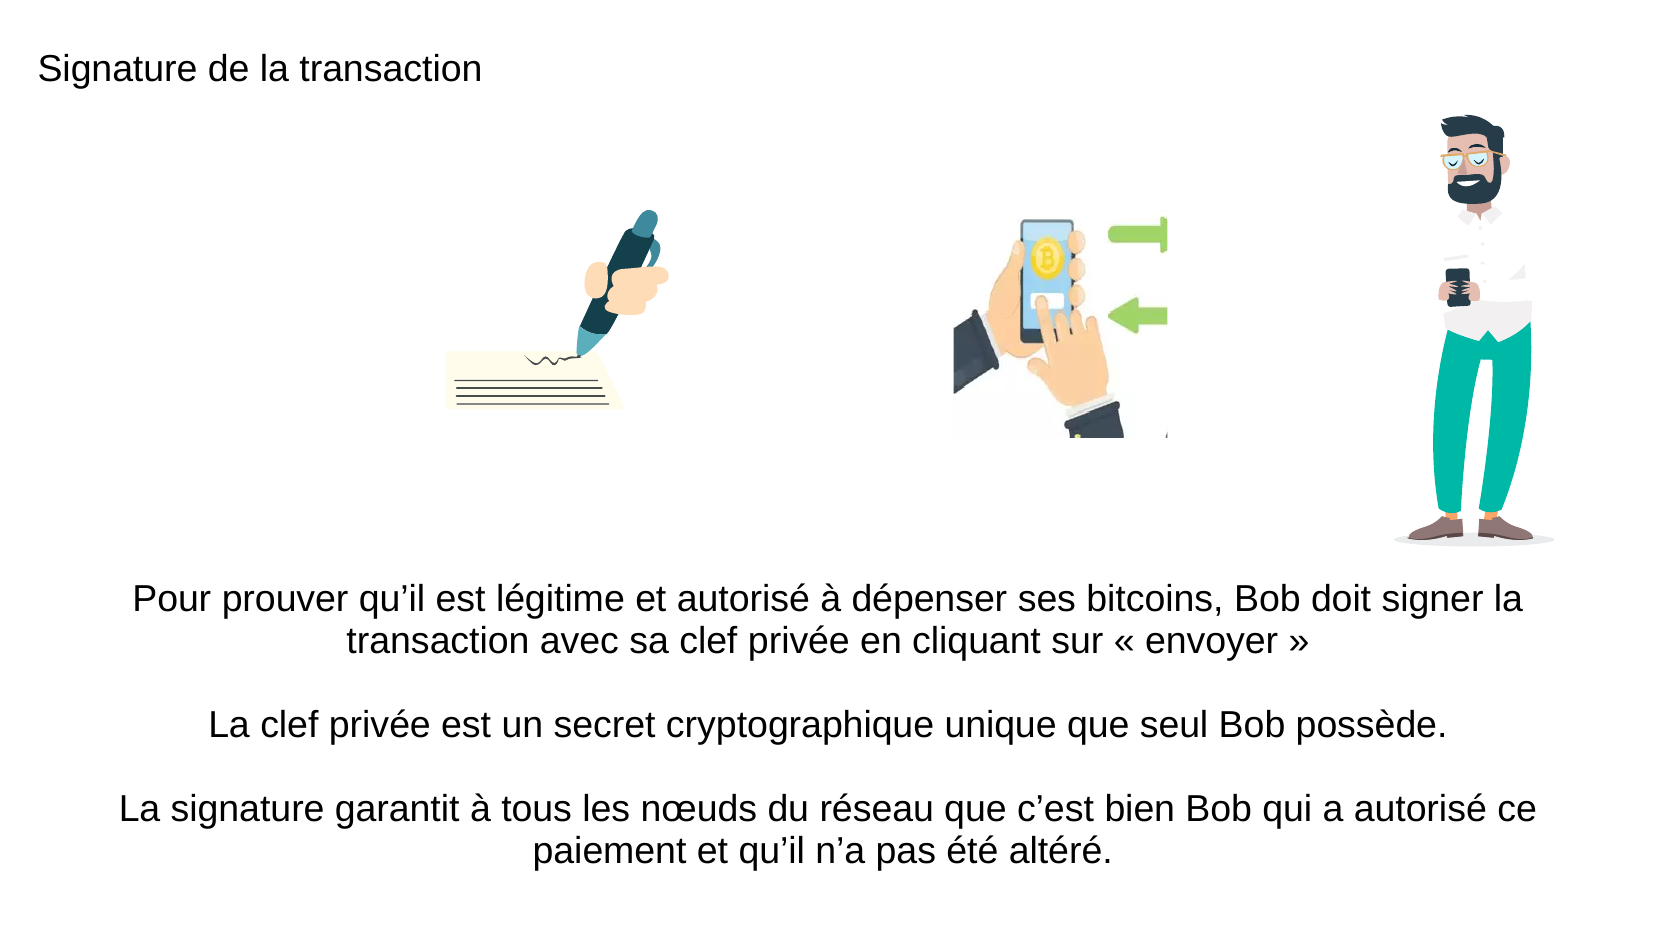

Signature de la transaction
Pour prouver qu’il est légitime et autorisé à dépenser ses bitcoins, Bob doit signer la transaction avec sa clef privée en cliquant sur « envoyer »
La clef privée est un secret cryptographique unique que seul Bob possède.
La signature garantit à tous les nœuds du réseau que c’est bien Bob qui a autorisé ce paiement et qu’il n’a pas été altéré.